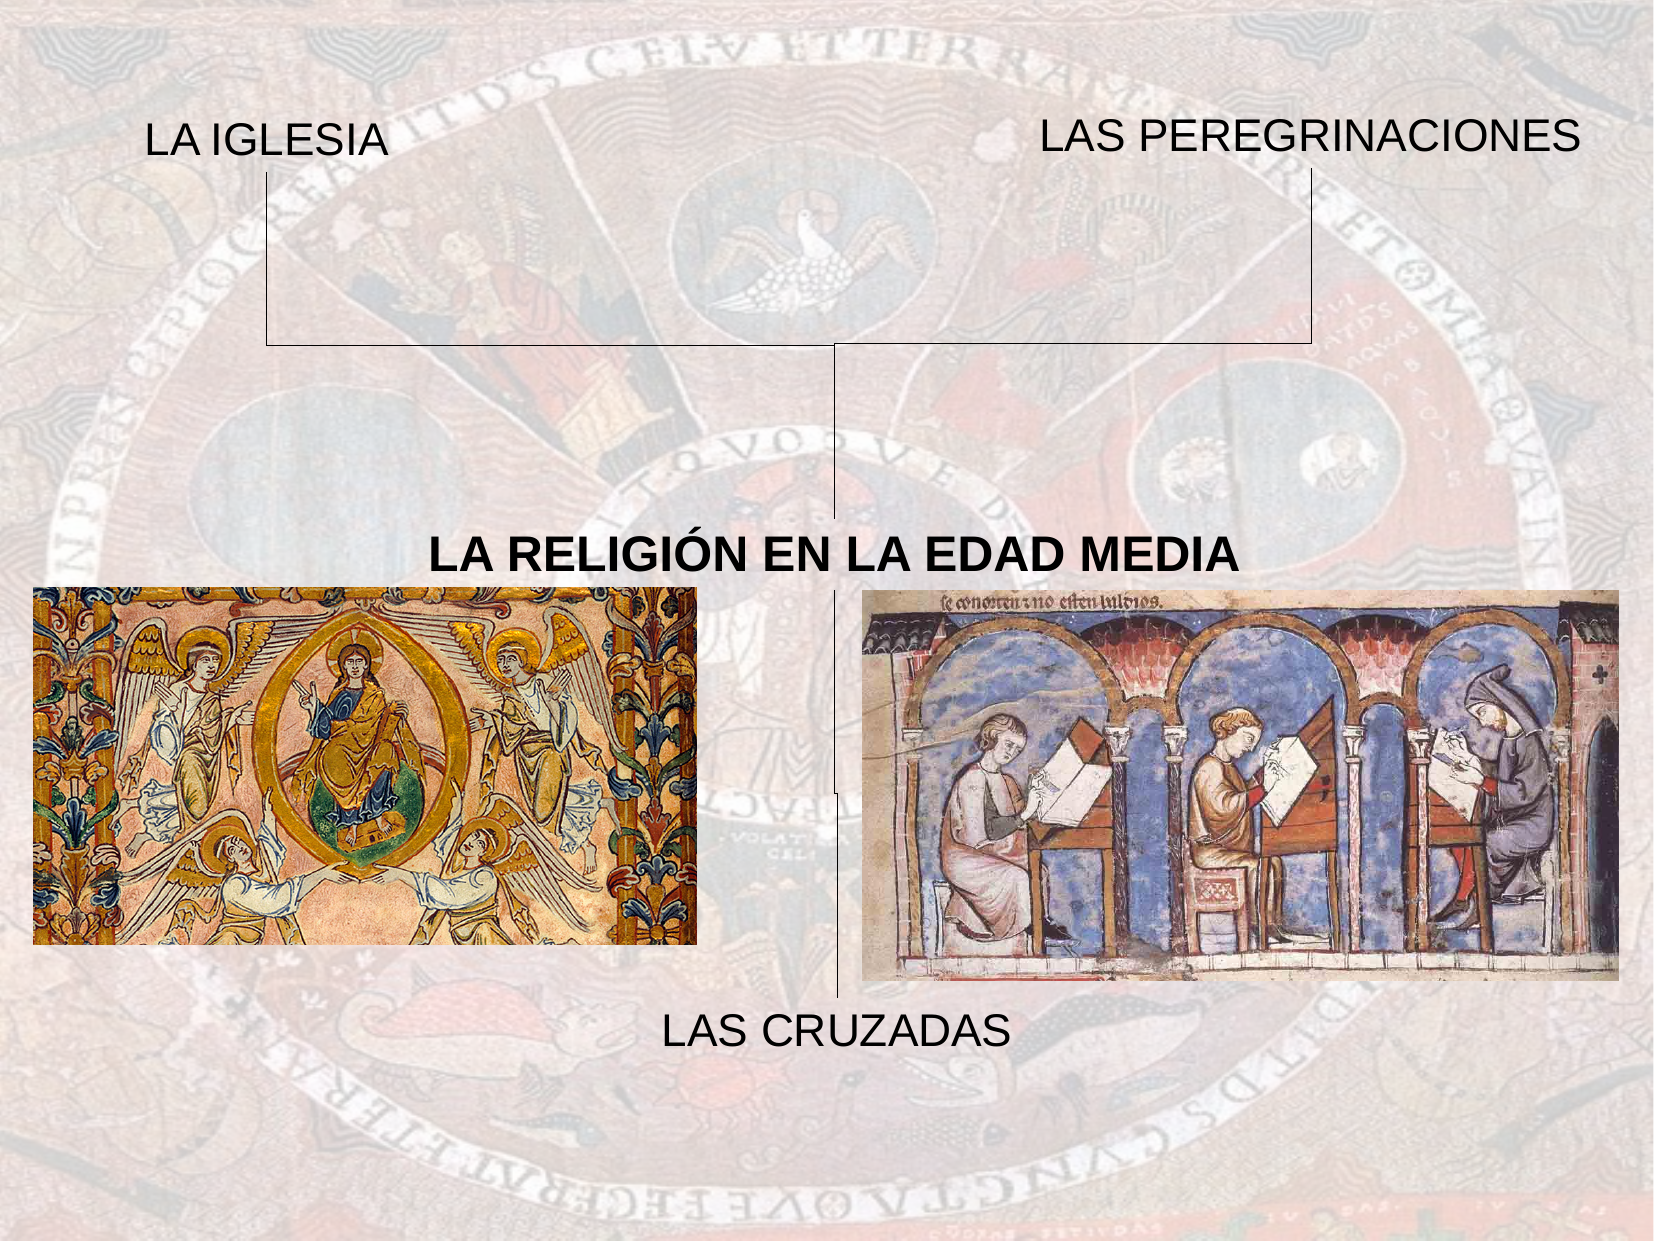

LAS PEREGRINACIONES
LA IGLESIA
LA RELIGIÓN EN LA EDAD MEDIA
LAS CRUZADAS